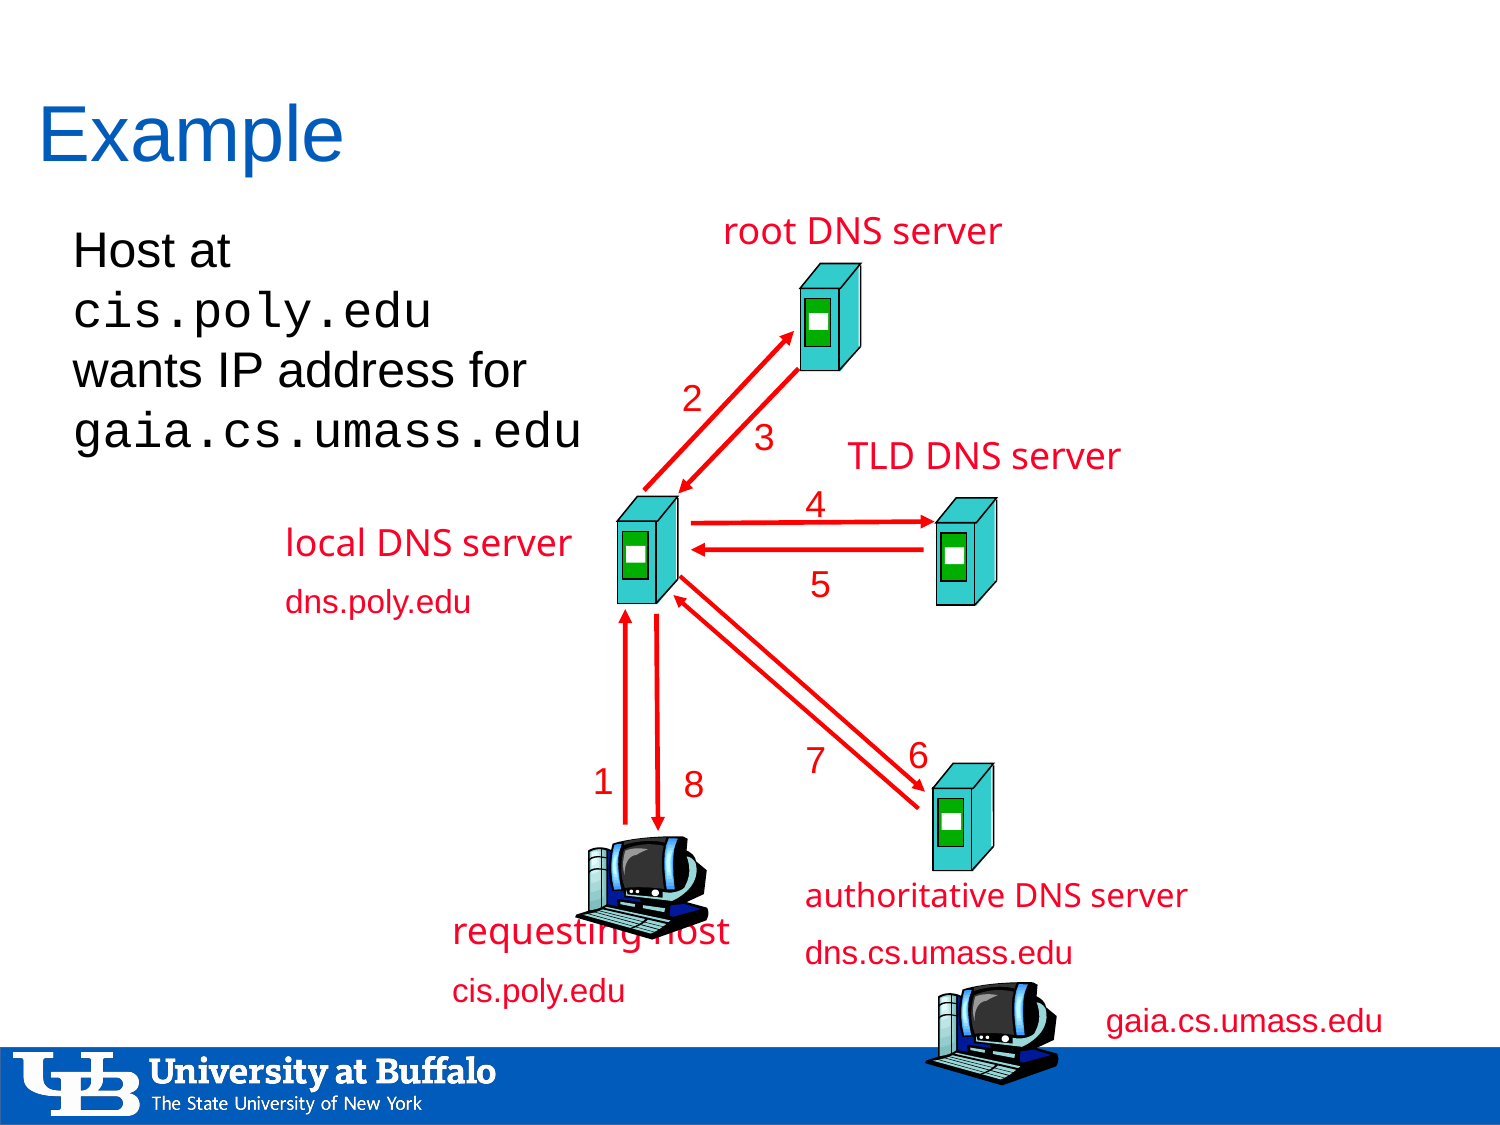

# Example
root DNS server
Host at cis.poly.edu wants IP address for gaia.cs.umass.edu
2
3
TLD DNS server
4
local DNS server
dns.poly.edu
5
6
7
1
8
authoritative DNS server
dns.cs.umass.edu
requesting host
cis.poly.edu
gaia.cs.umass.edu